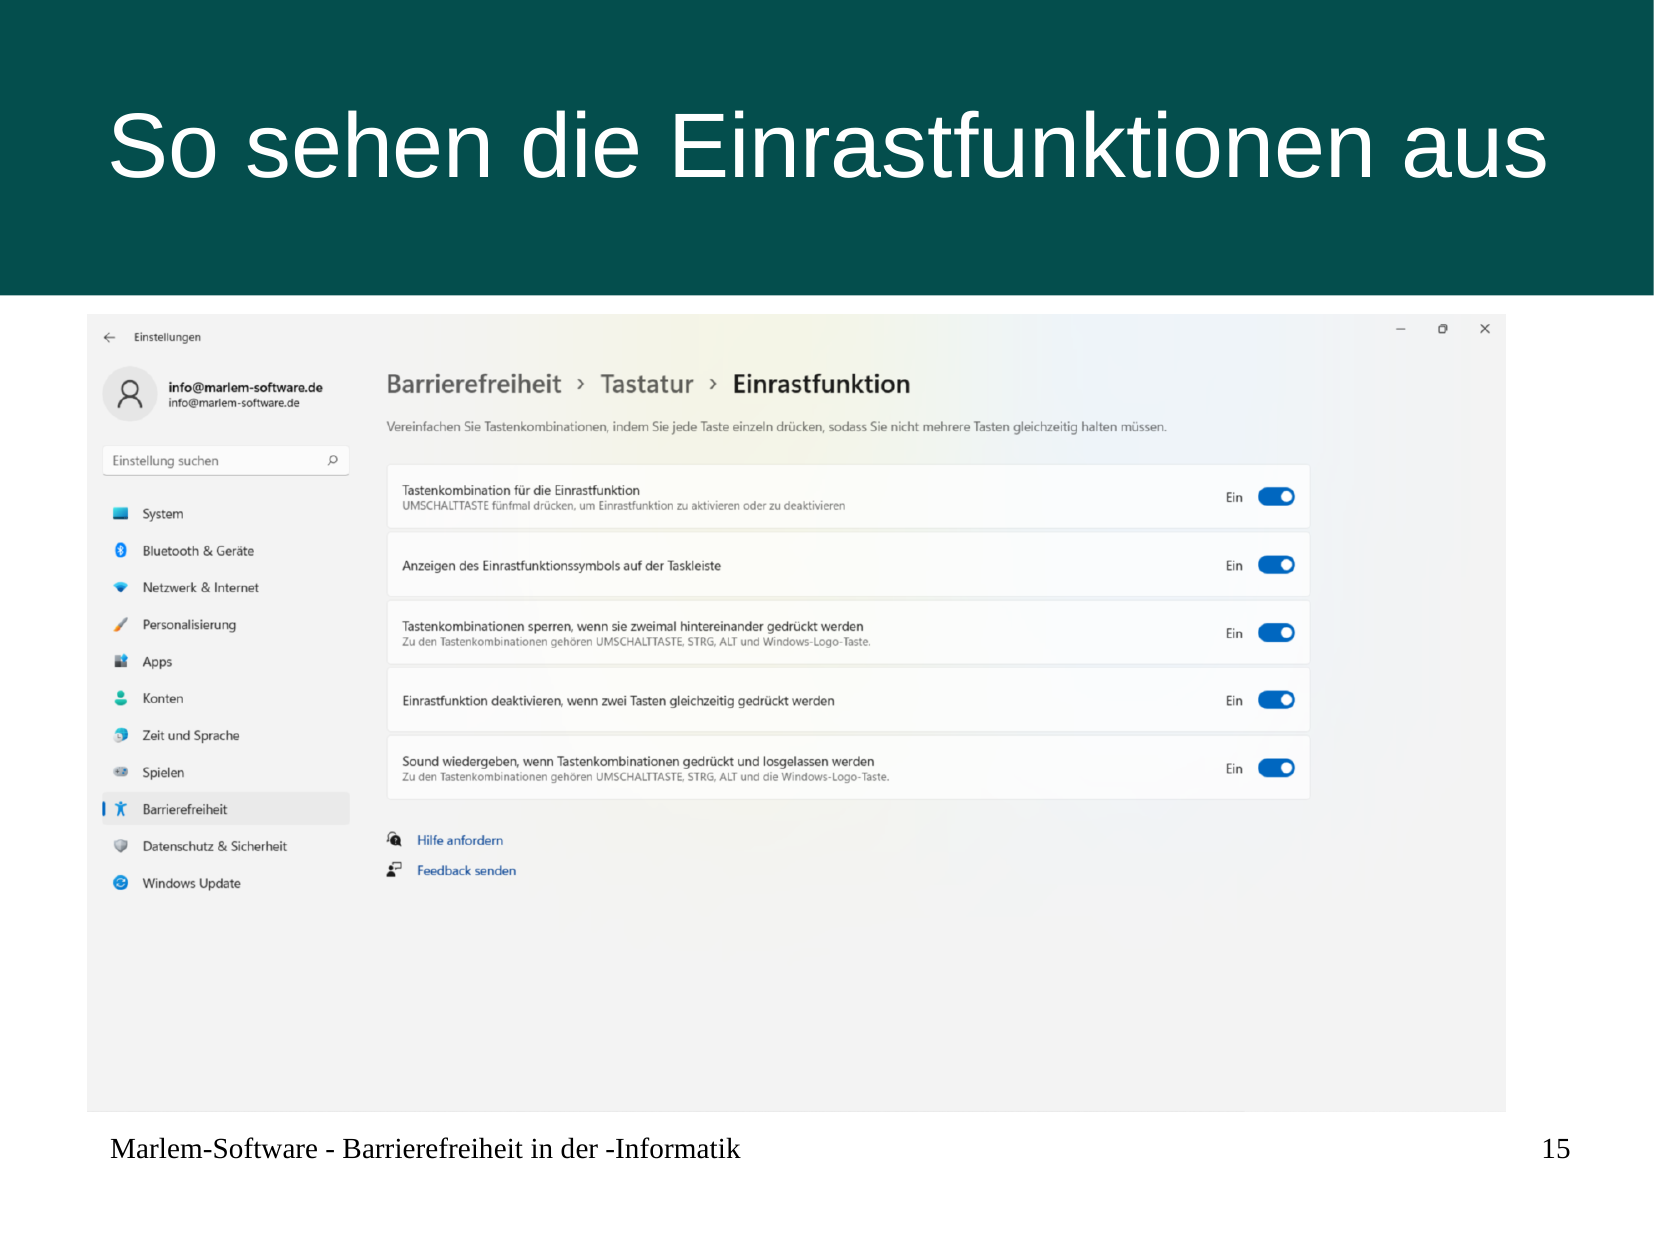

# So sehen die Einrastfunktionen aus
Marlem-Software - Barrierefreiheit in der -Informatik
15